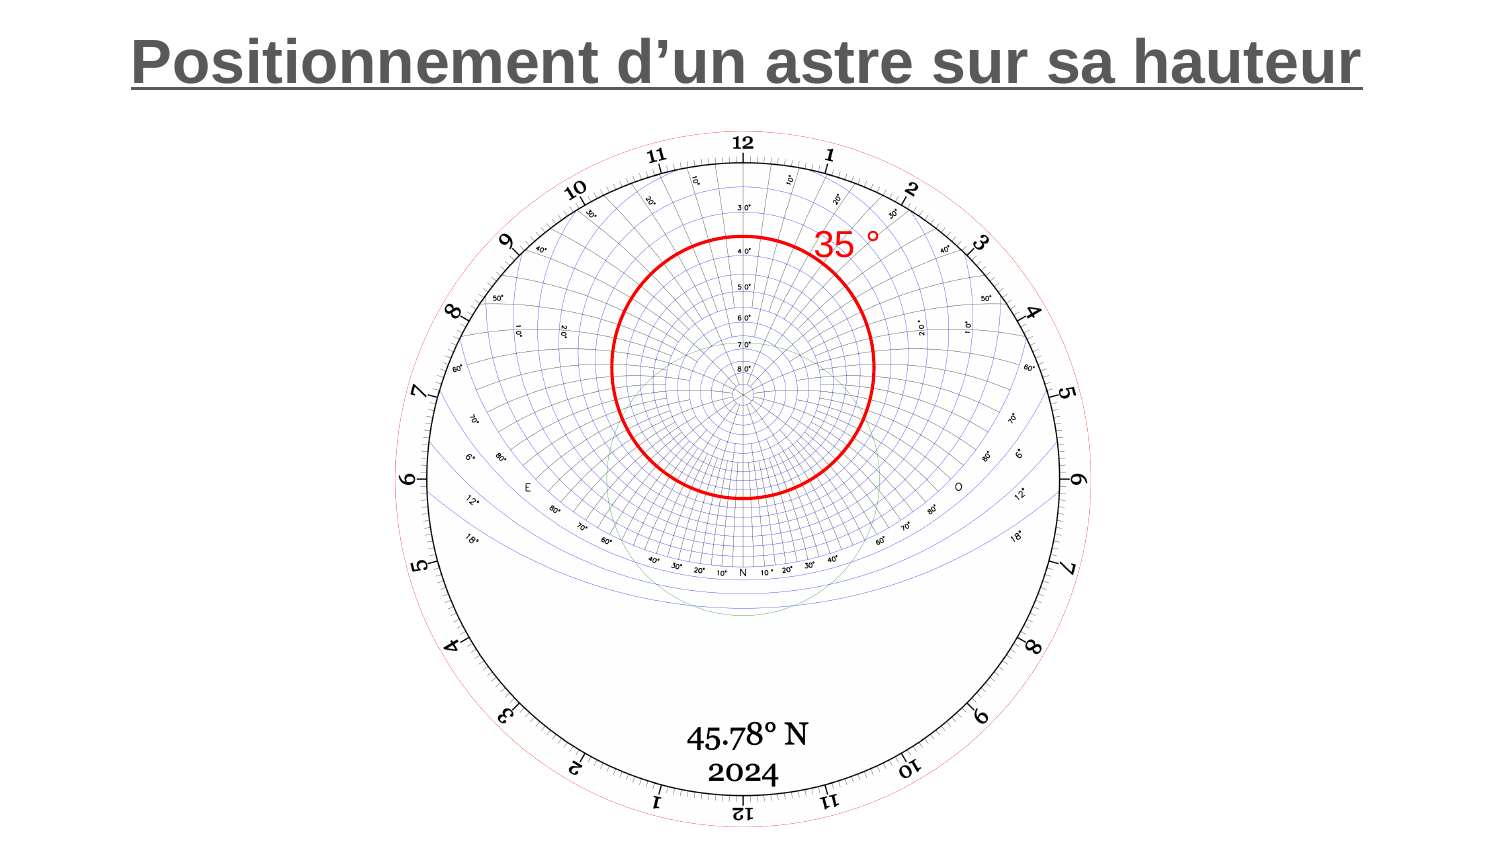

Positionnement d’un astre sur sa hauteur
35 °